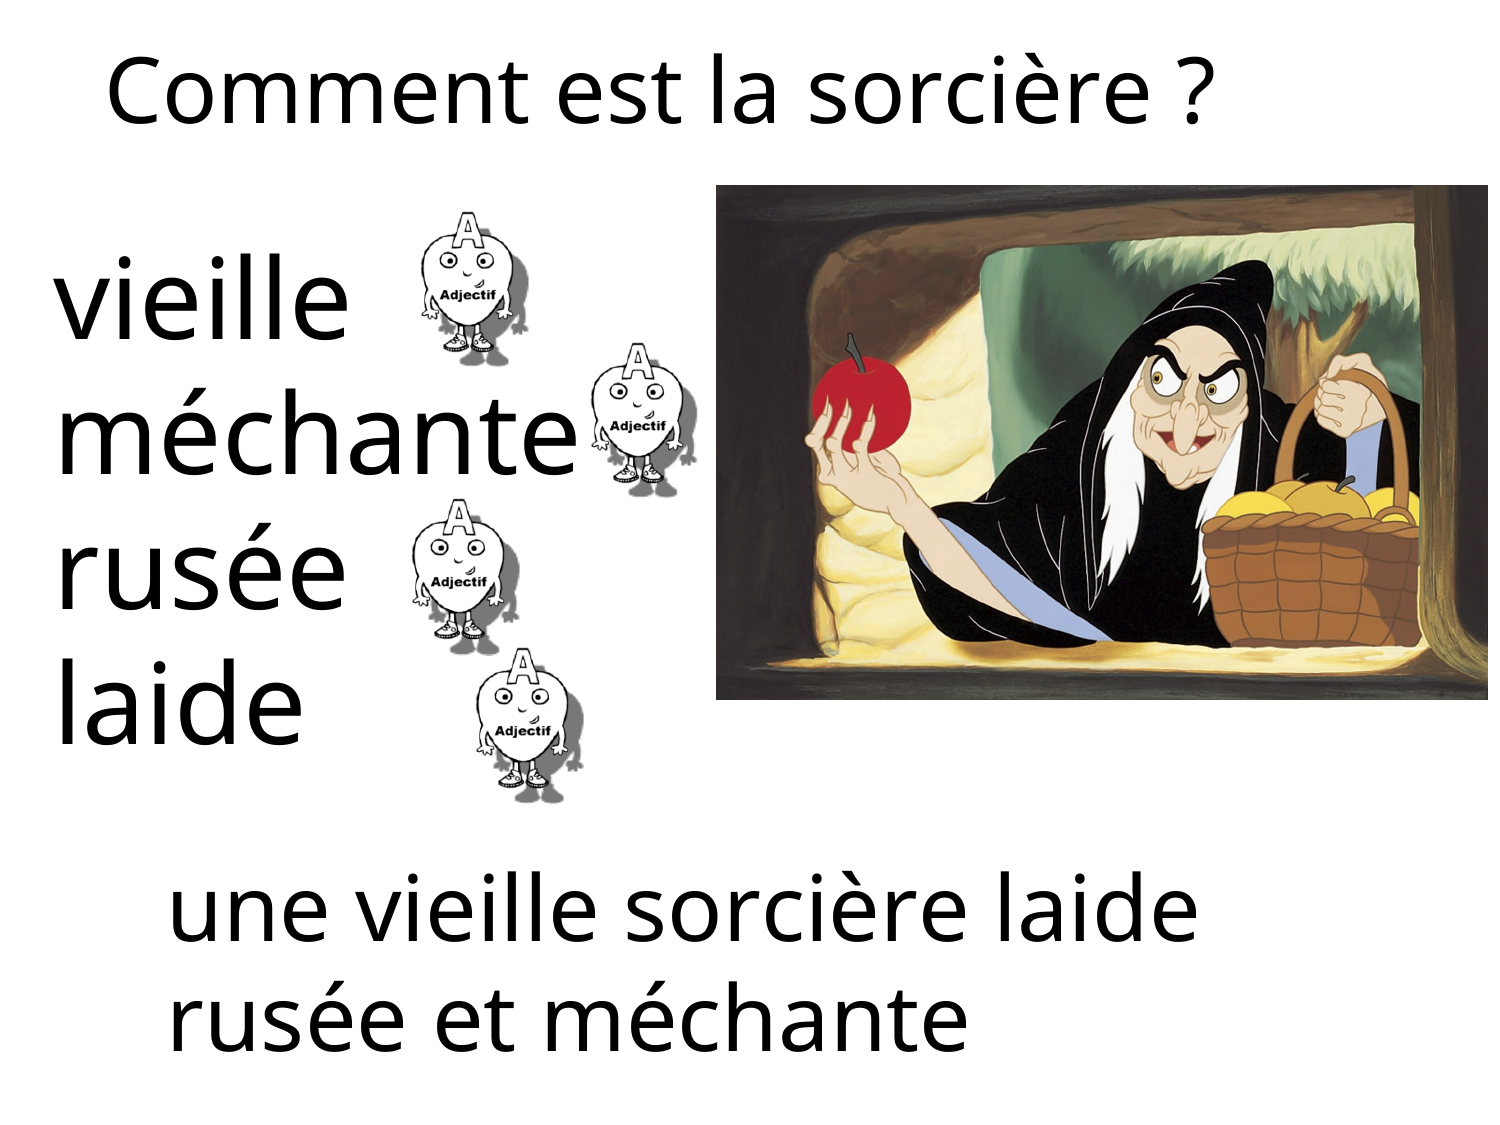

Comment est la sorcière ?
vieille
méchante
rusée
laide
une vieille sorcière laide
rusée et méchante